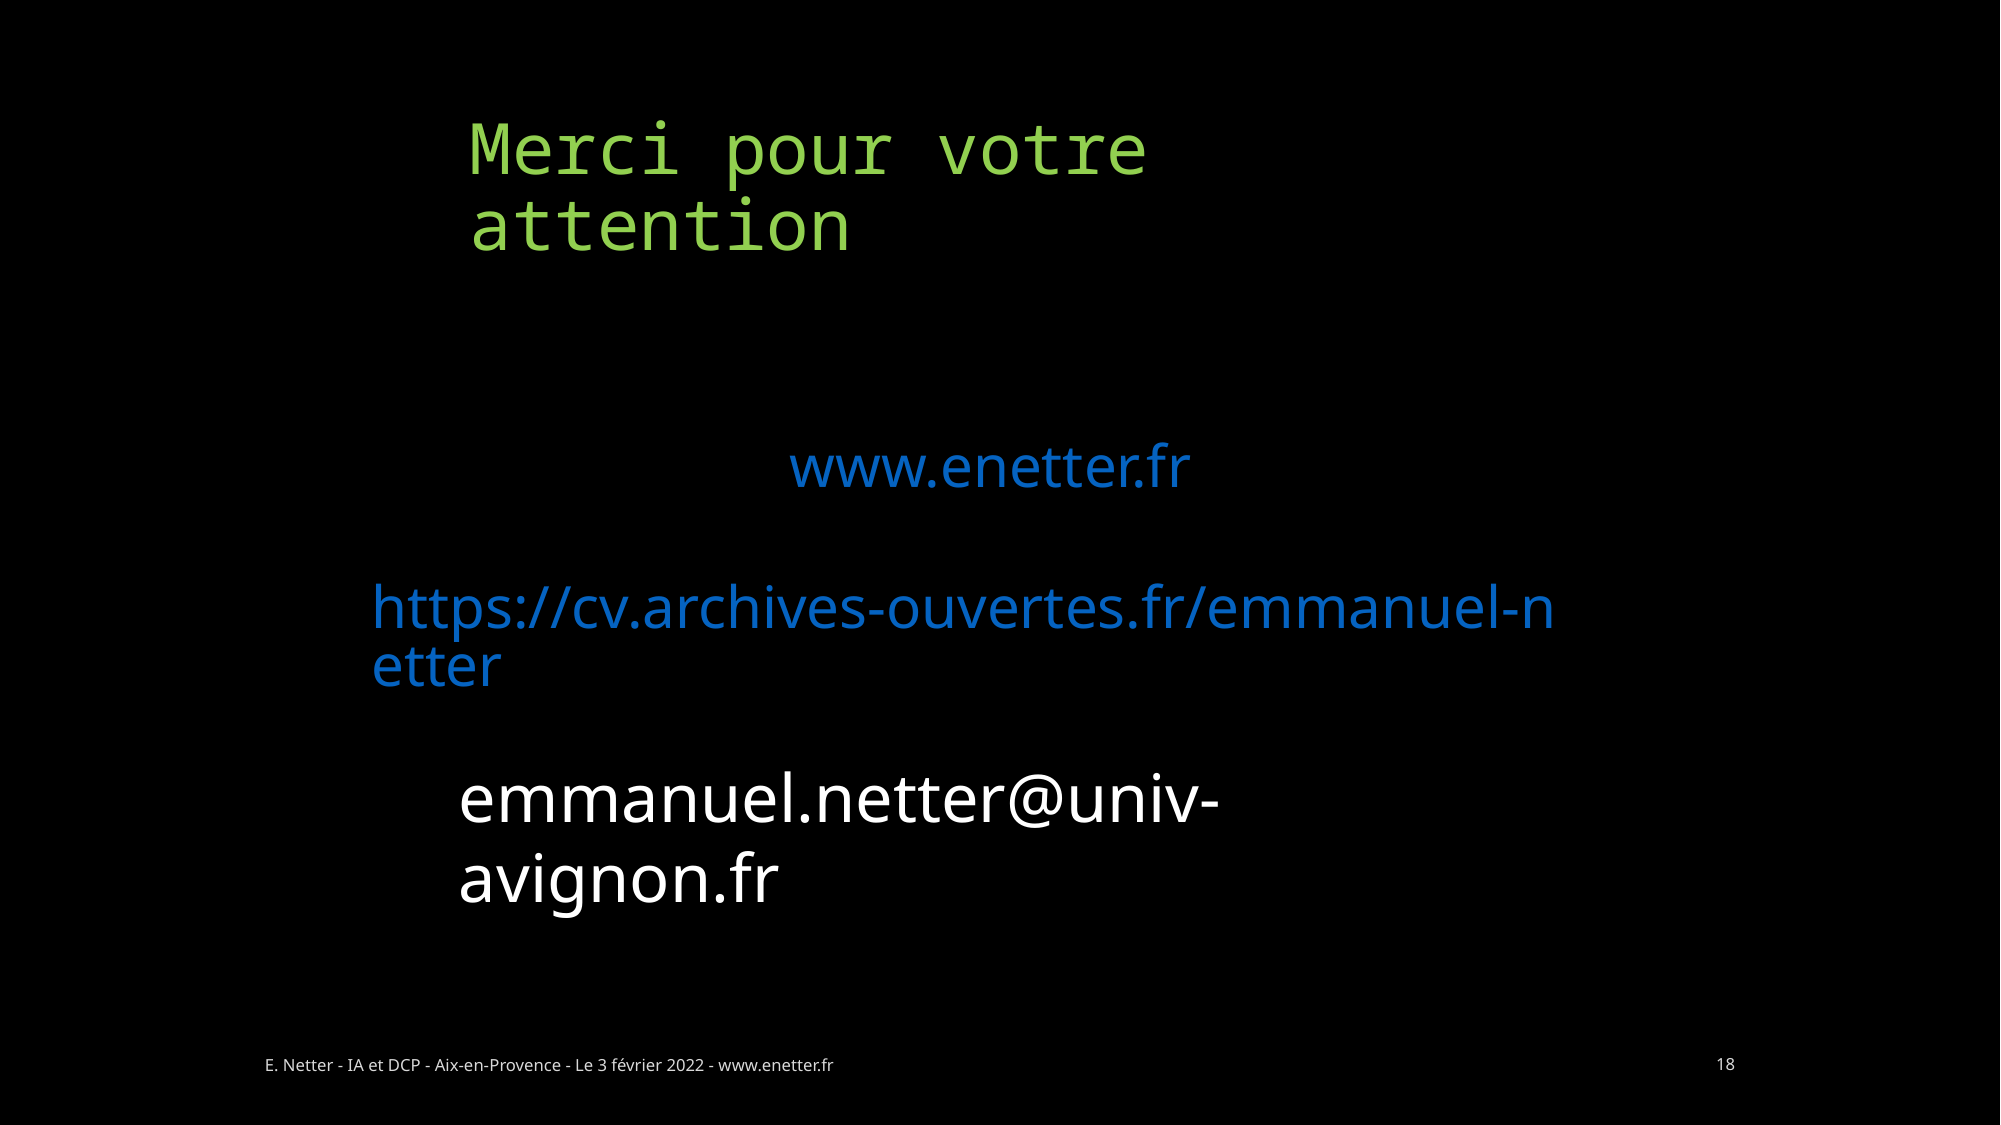

# Merci pour votre attention
www.enetter.fr
https://cv.archives-ouvertes.fr/emmanuel-netter
emmanuel.netter@univ-avignon.fr
E. Netter - IA et DCP - Aix-en-Provence - Le 3 février 2022 - www.enetter.fr